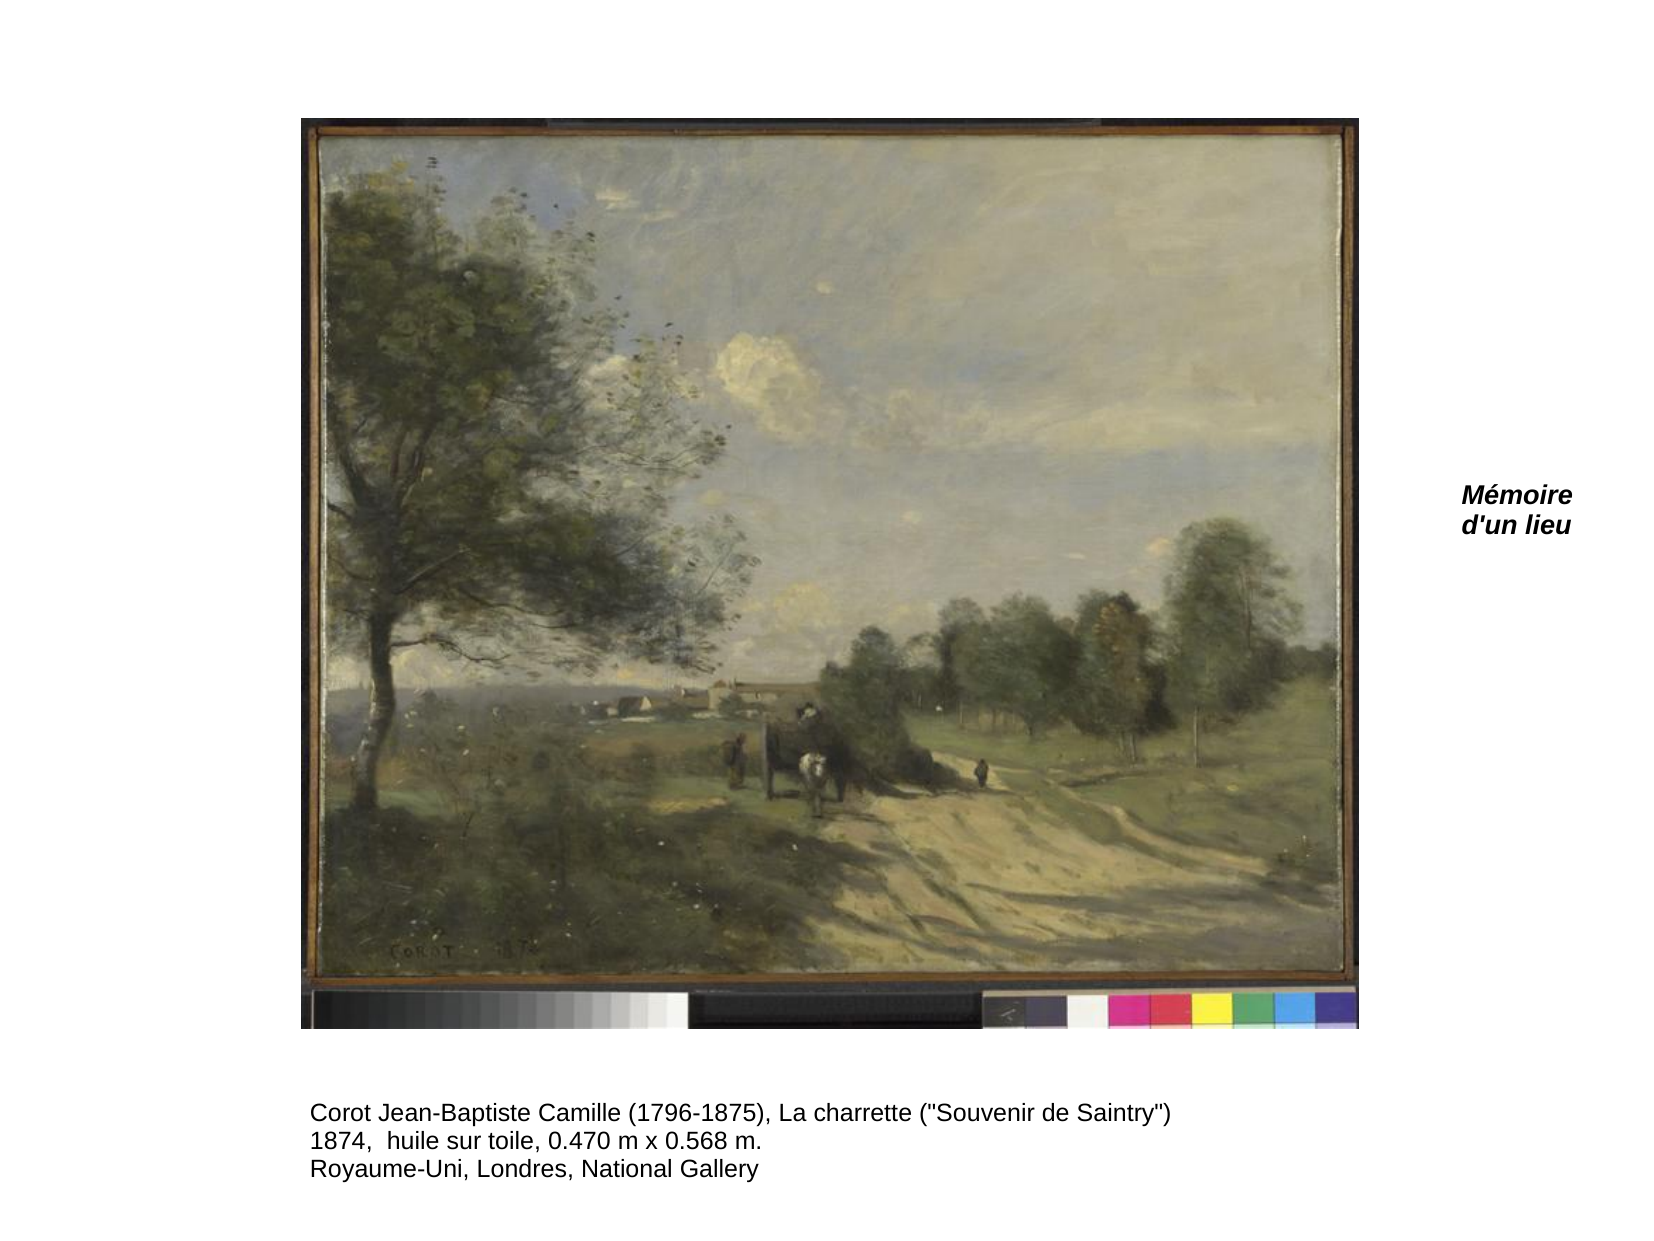

Mémoire d'un lieu
Corot Jean-Baptiste Camille (1796-1875), La charrette ("Souvenir de Saintry")
1874, huile sur toile, 0.470 m x 0.568 m.
Royaume-Uni, Londres, National Gallery